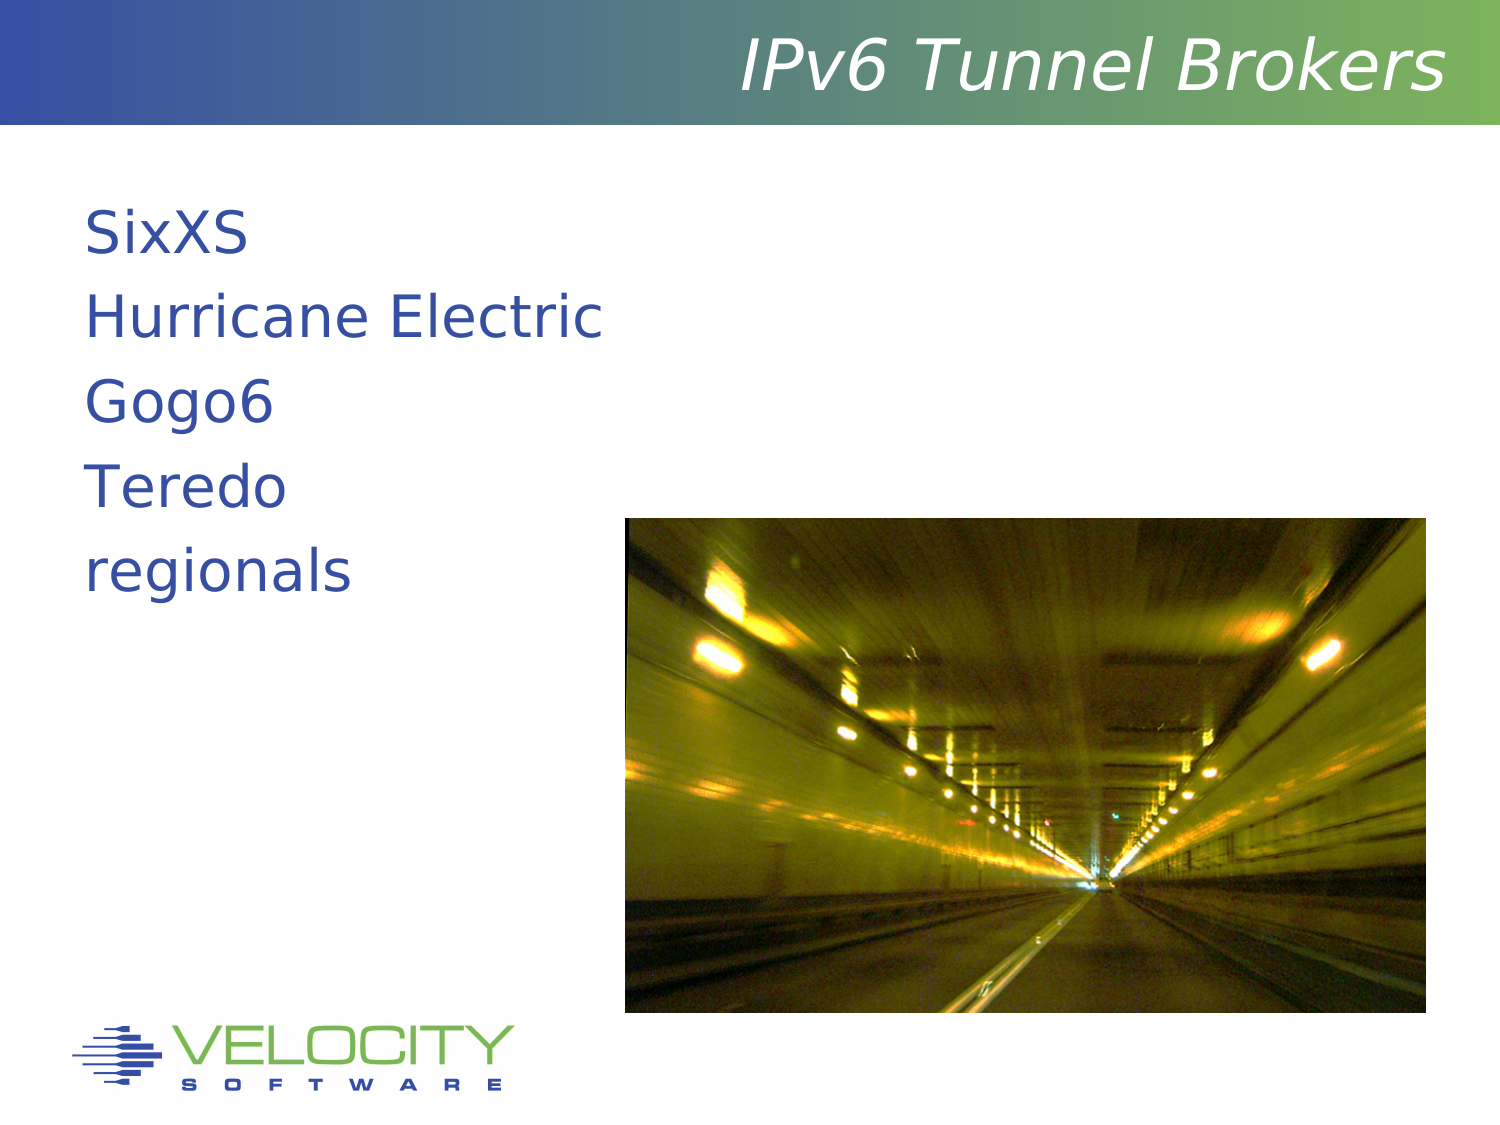

# IPv6 Tunnel Brokers
SixXS
Hurricane Electric
Gogo6
Teredo
regionals